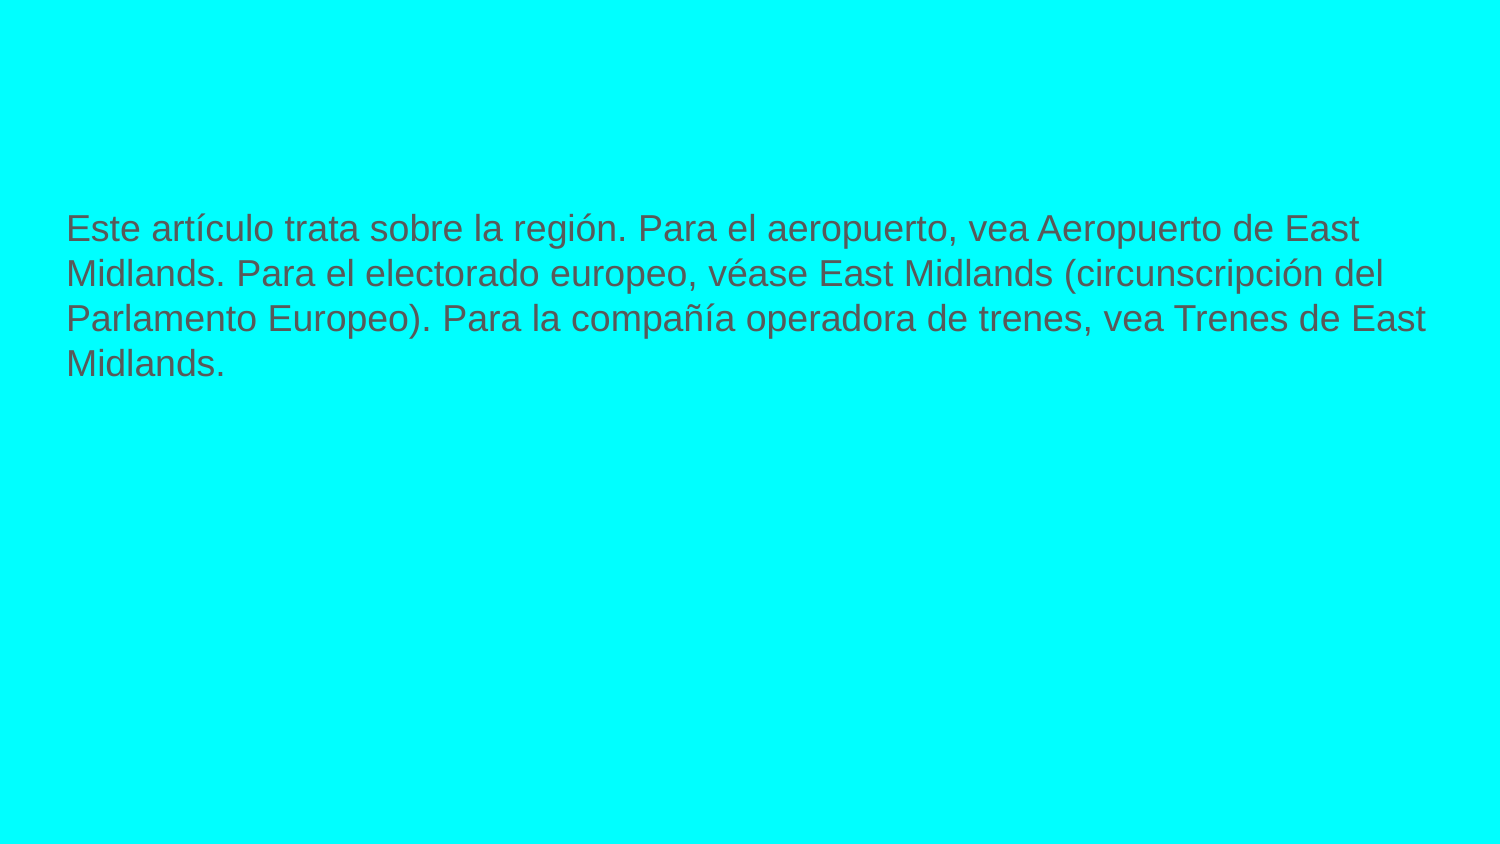

#
Este artículo trata sobre la región. Para el aeropuerto, vea Aeropuerto de East Midlands. Para el electorado europeo, véase East Midlands (circunscripción del Parlamento Europeo). Para la compañía operadora de trenes, vea Trenes de East Midlands.